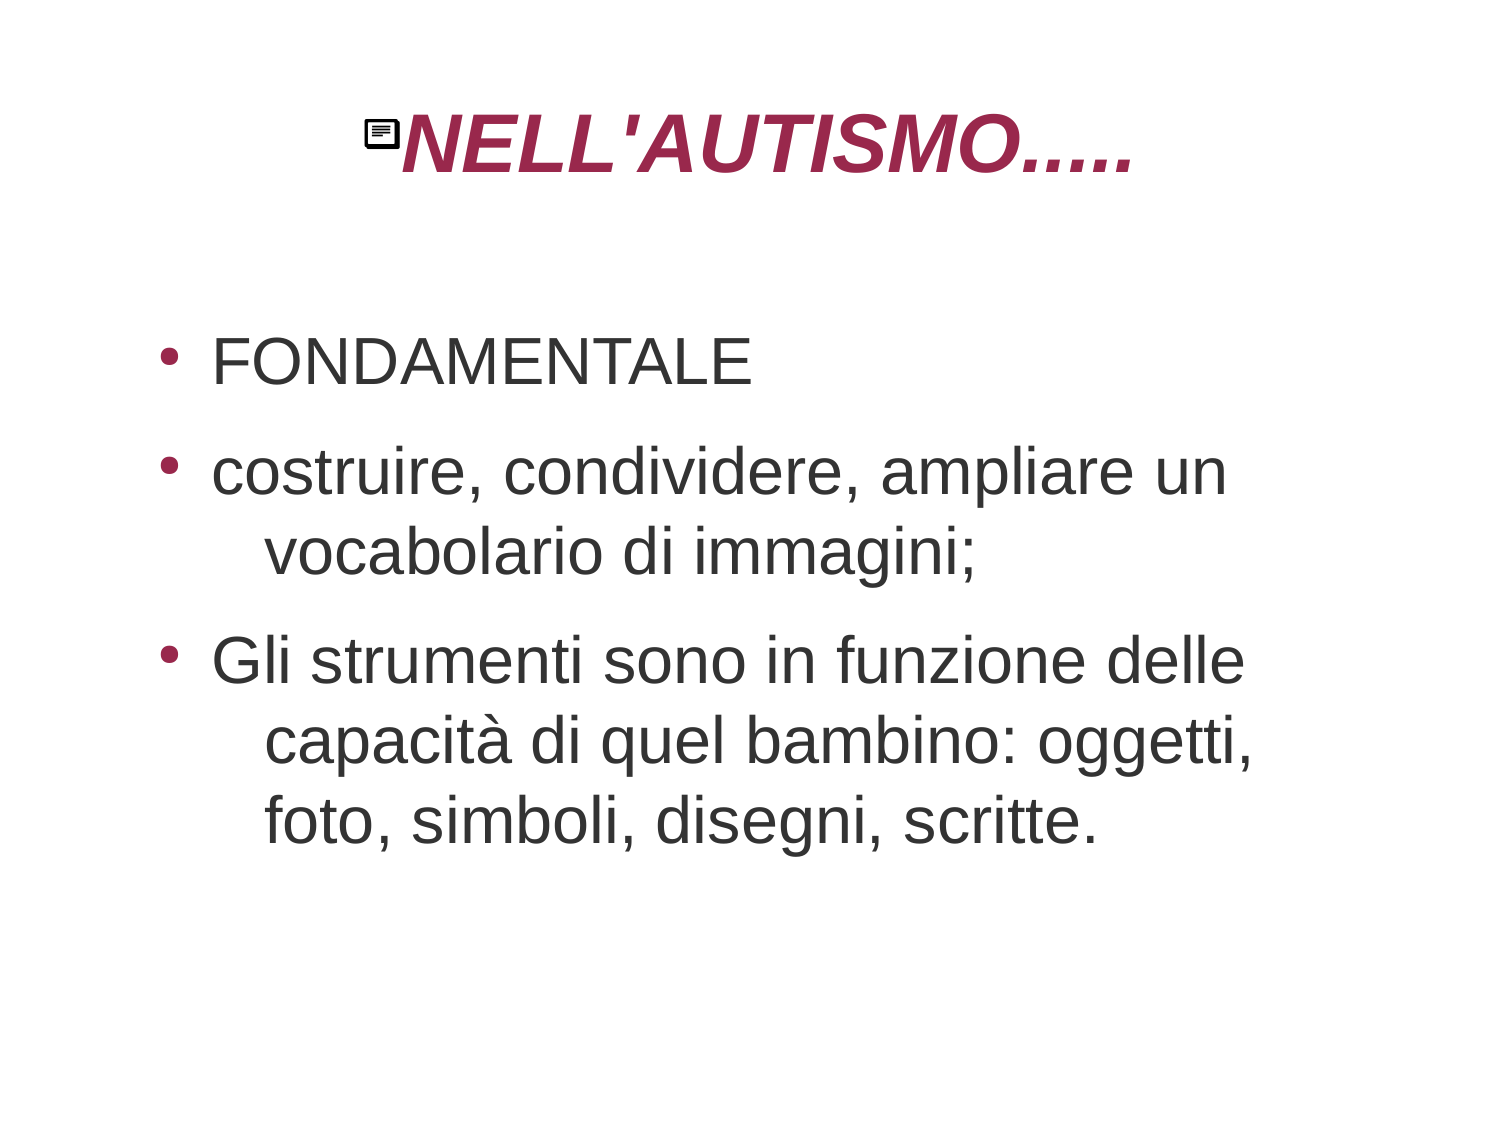

# NELL'AUTISMO.....
FONDAMENTALE
costruire, condividere, ampliare un vocabolario di immagini;
Gli strumenti sono in funzione delle capacità di quel bambino: oggetti, foto, simboli, disegni, scritte.